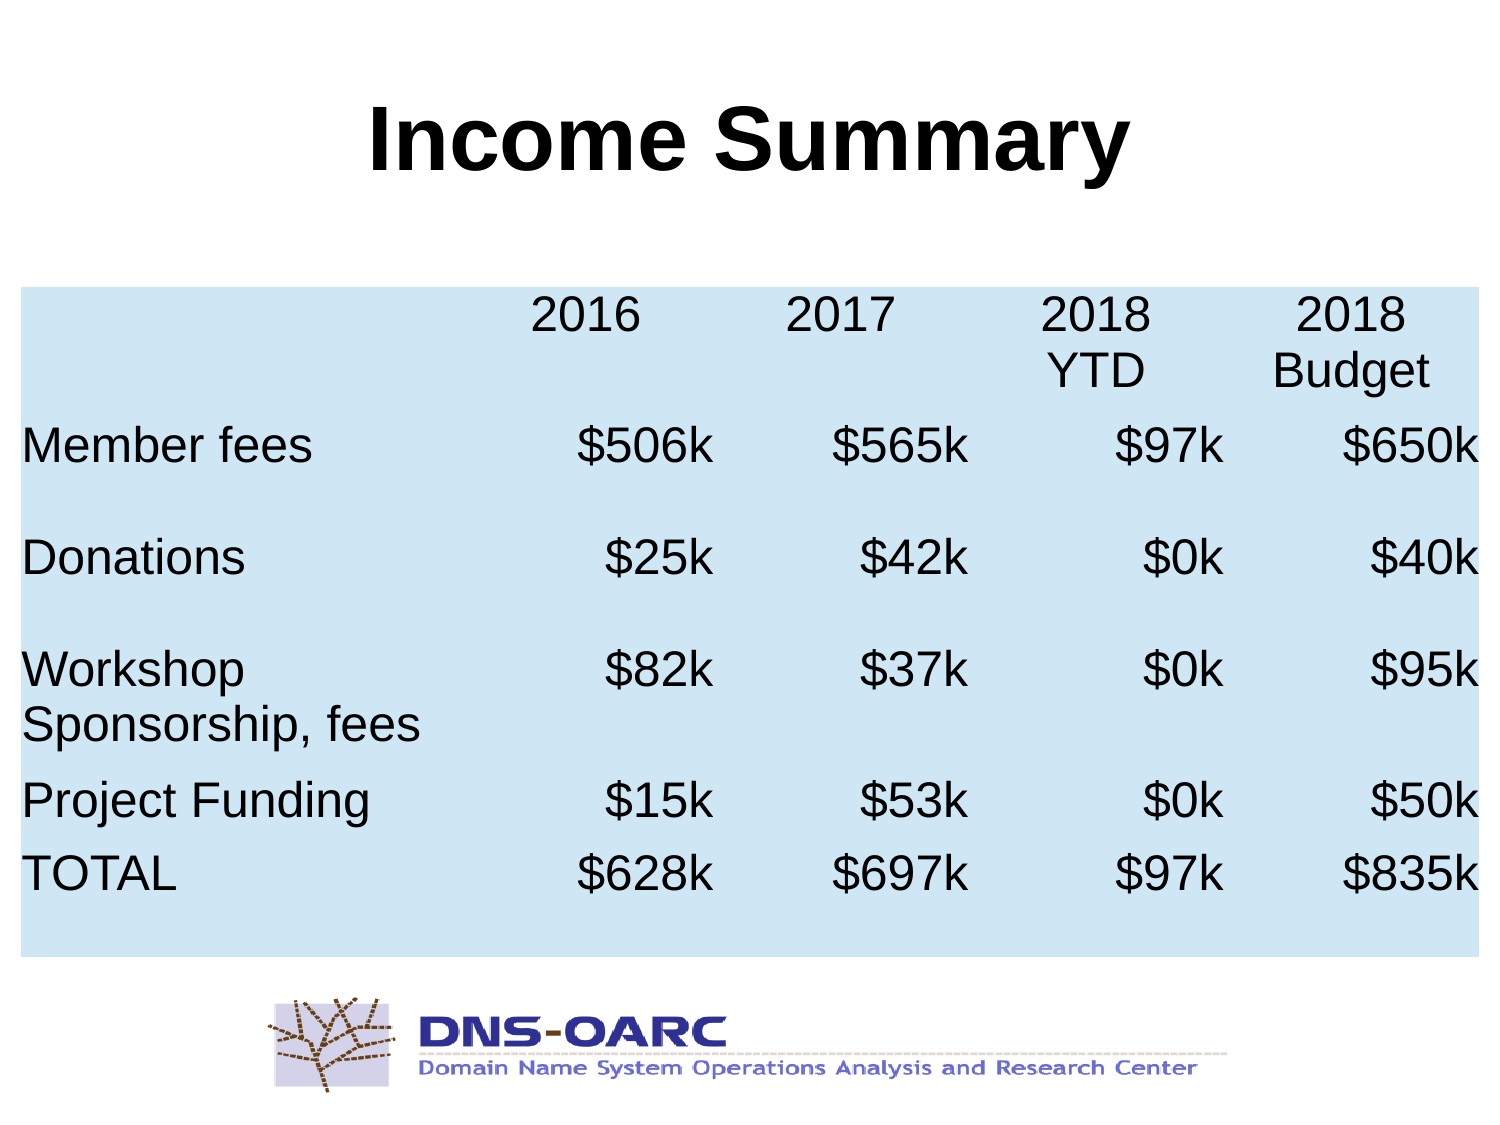

# Income Summary
| | 2016 | 2017 | 2018 YTD | 2018 Budget |
| --- | --- | --- | --- | --- |
| Member fees | $506k | $565k | $97k | $650k |
| Donations | $25k | $42k | $0k | $40k |
| Workshop Sponsorship, fees | $82k | $37k | $0k | $95k |
| Project Funding | $15k | $53k | $0k | $50k |
| TOTAL | $628k | $697k | $97k | $835k |